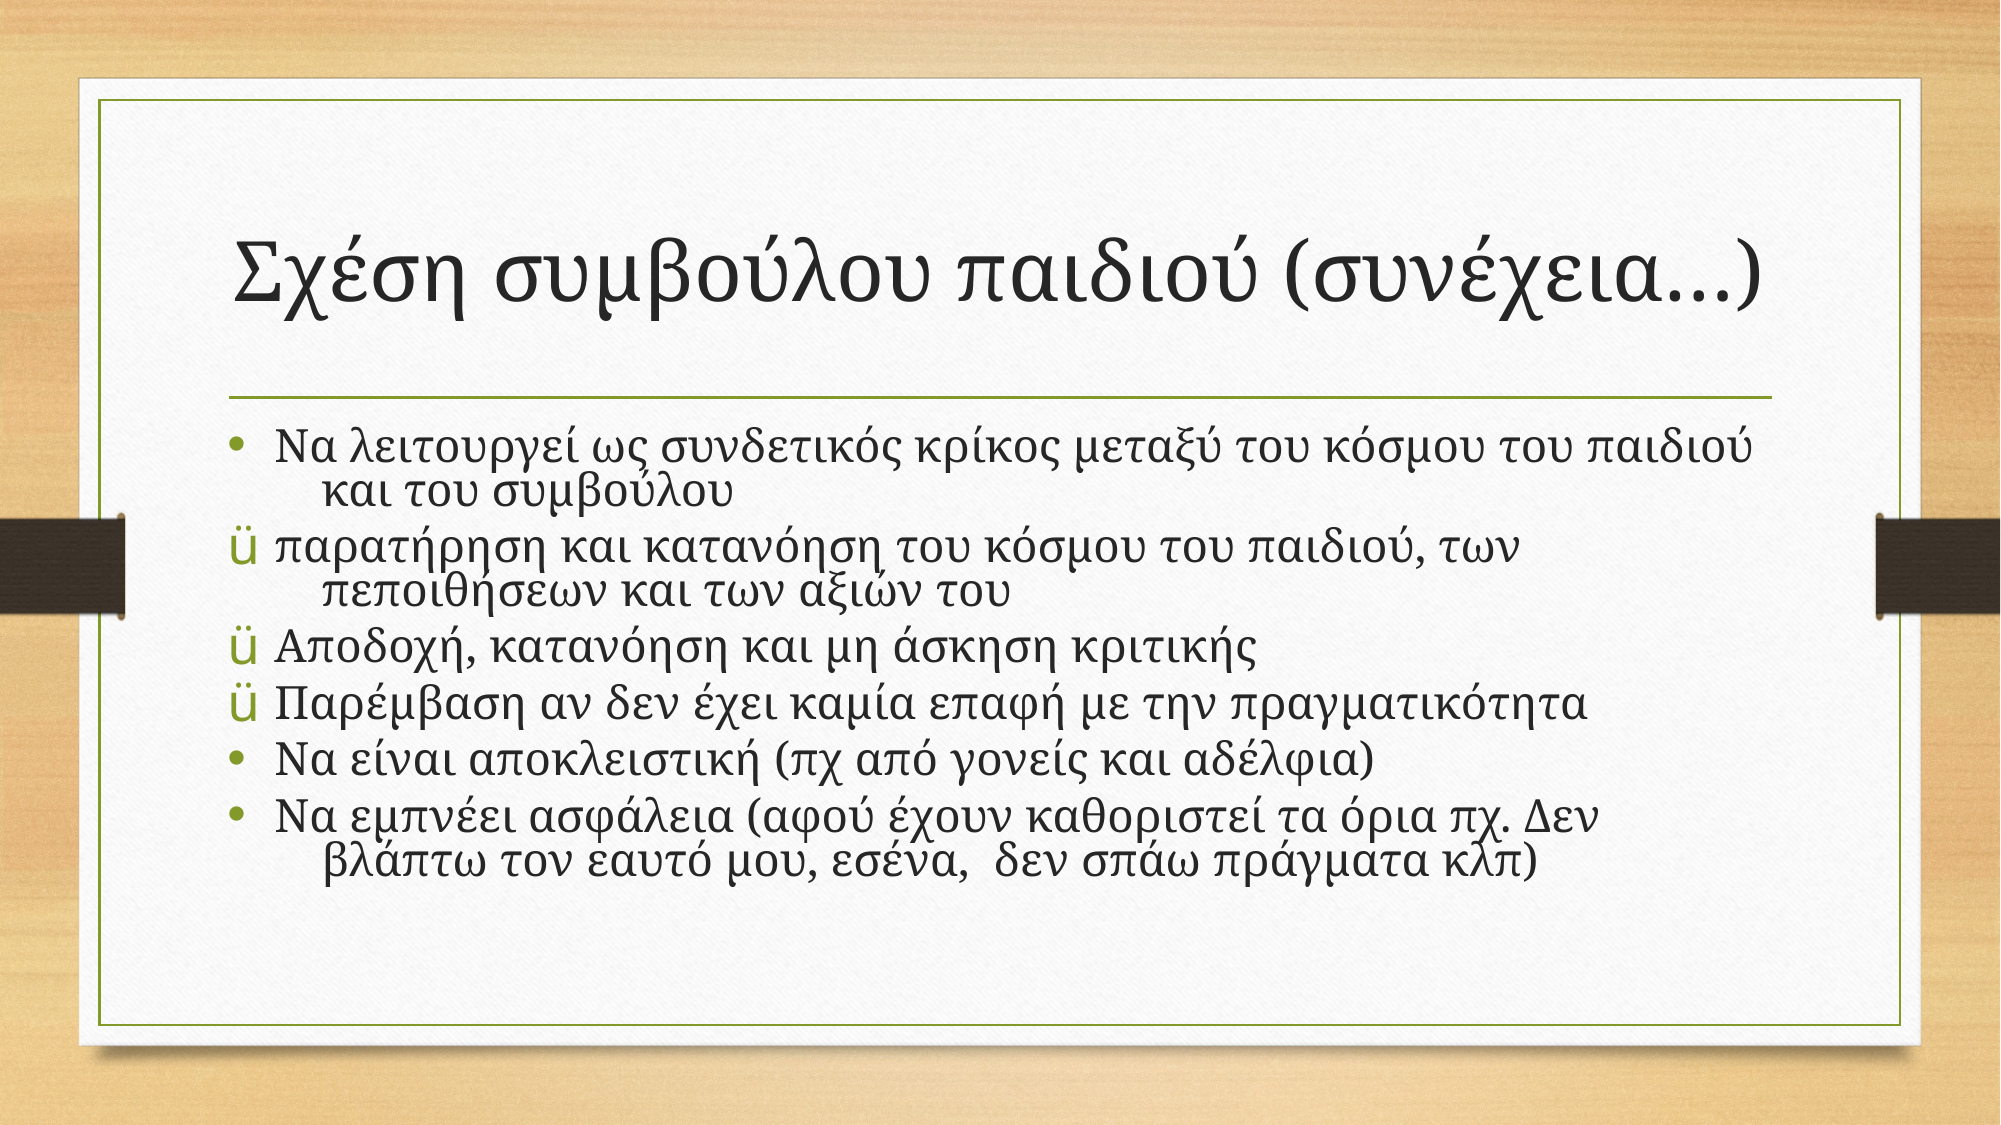

# Σχέση συμβούλου παιδιού (συνέχεια…)
Να λειτουργεί ως συνδετικός κρίκος μεταξύ του κόσμου του παιδιού και του συμβούλου
παρατήρηση και κατανόηση του κόσμου του παιδιού, των πεποιθήσεων και των αξιών του
Αποδοχή, κατανόηση και μη άσκηση κριτικής
Παρέμβαση αν δεν έχει καμία επαφή με την πραγματικότητα
Να είναι αποκλειστική (πχ από γονείς και αδέλφια)
Να εμπνέει ασφάλεια (αφού έχουν καθοριστεί τα όρια πχ. Δεν βλάπτω τον εαυτό μου, εσένα, δεν σπάω πράγματα κλπ)